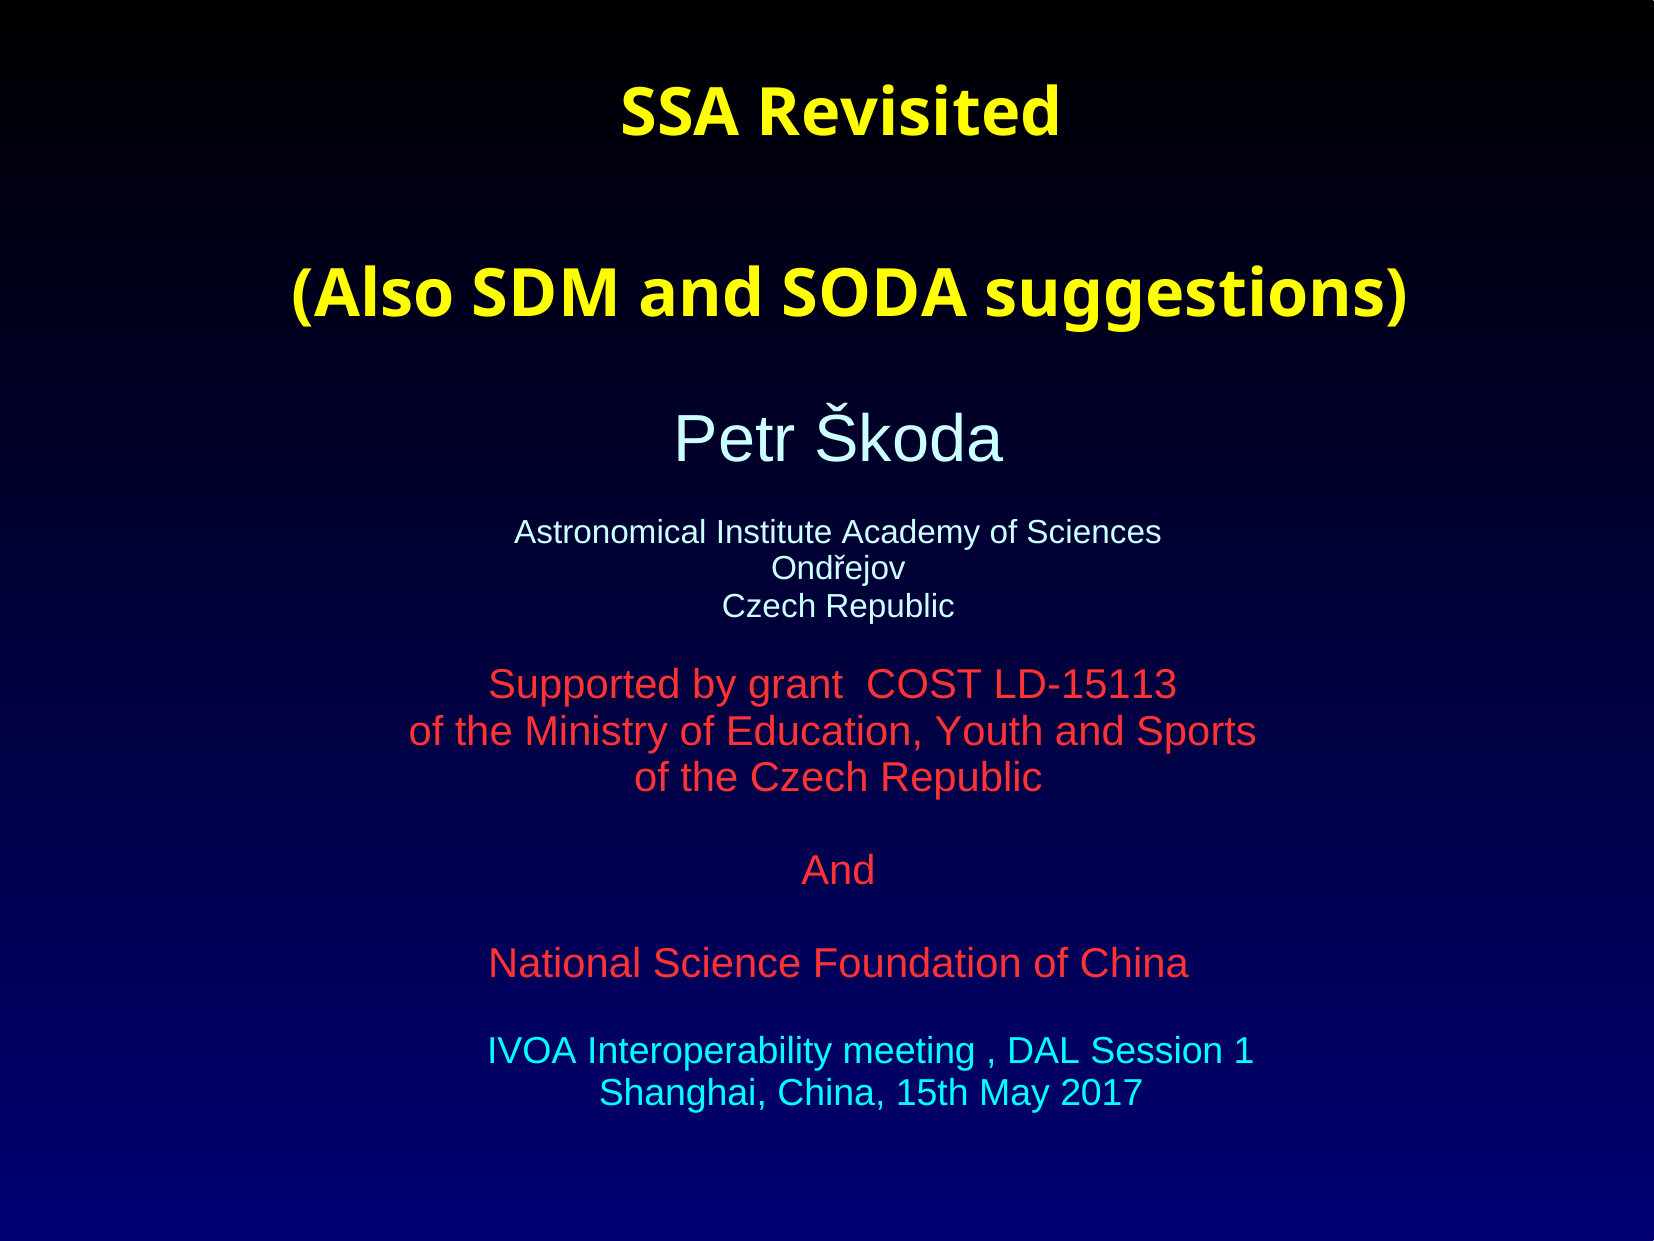

# SSA Revisited (Also SDM and SODA suggestions)
Petr Škoda
Astronomical Institute Academy of Sciences
 Ondřejov
Czech Republic
Supported by grant COST LD-15113
of the Ministry of Education, Youth and Sports
of the Czech Republic
And
National Science Foundation of China
IVOA Interoperability meeting , DAL Session 1
Shanghai, China, 15th May 2017